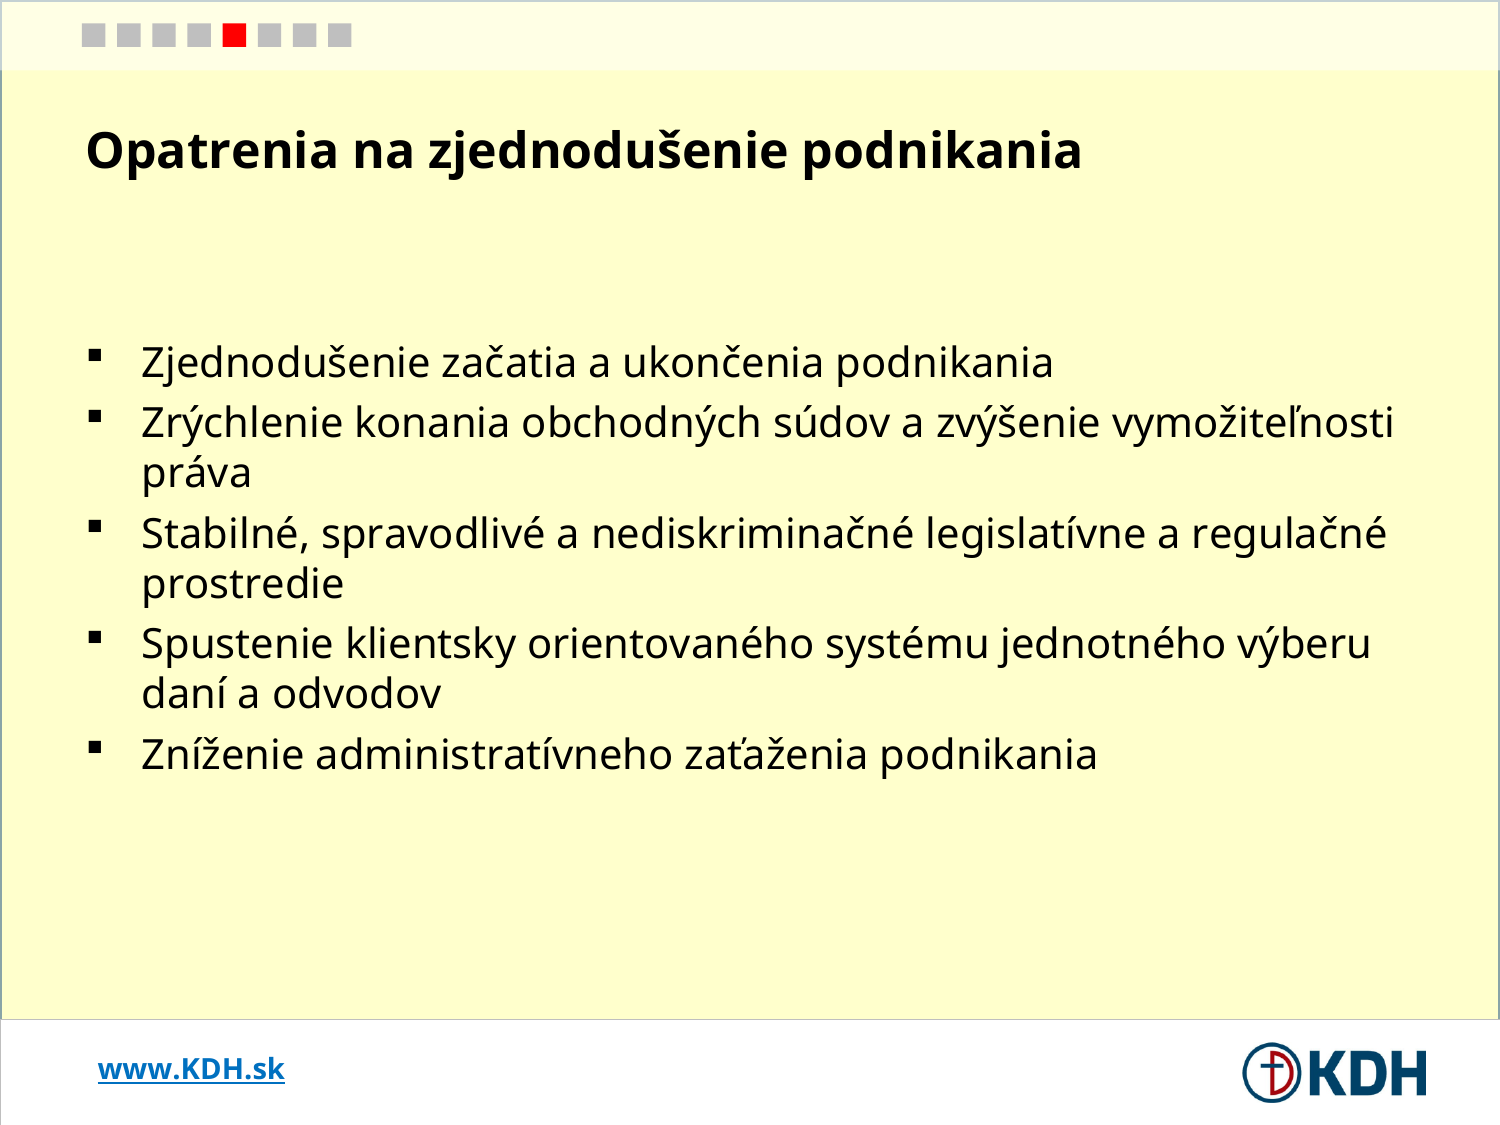

# Opatrenia na zjednodušenie podnikania
Zjednodušenie začatia a ukončenia podnikania
Zrýchlenie konania obchodných súdov a zvýšenie vymožiteľnosti práva
Stabilné, spravodlivé a nediskriminačné legislatívne a regulačné prostredie
Spustenie klientsky orientovaného systému jednotného výberu daní a odvodov
Zníženie administratívneho zaťaženia podnikania